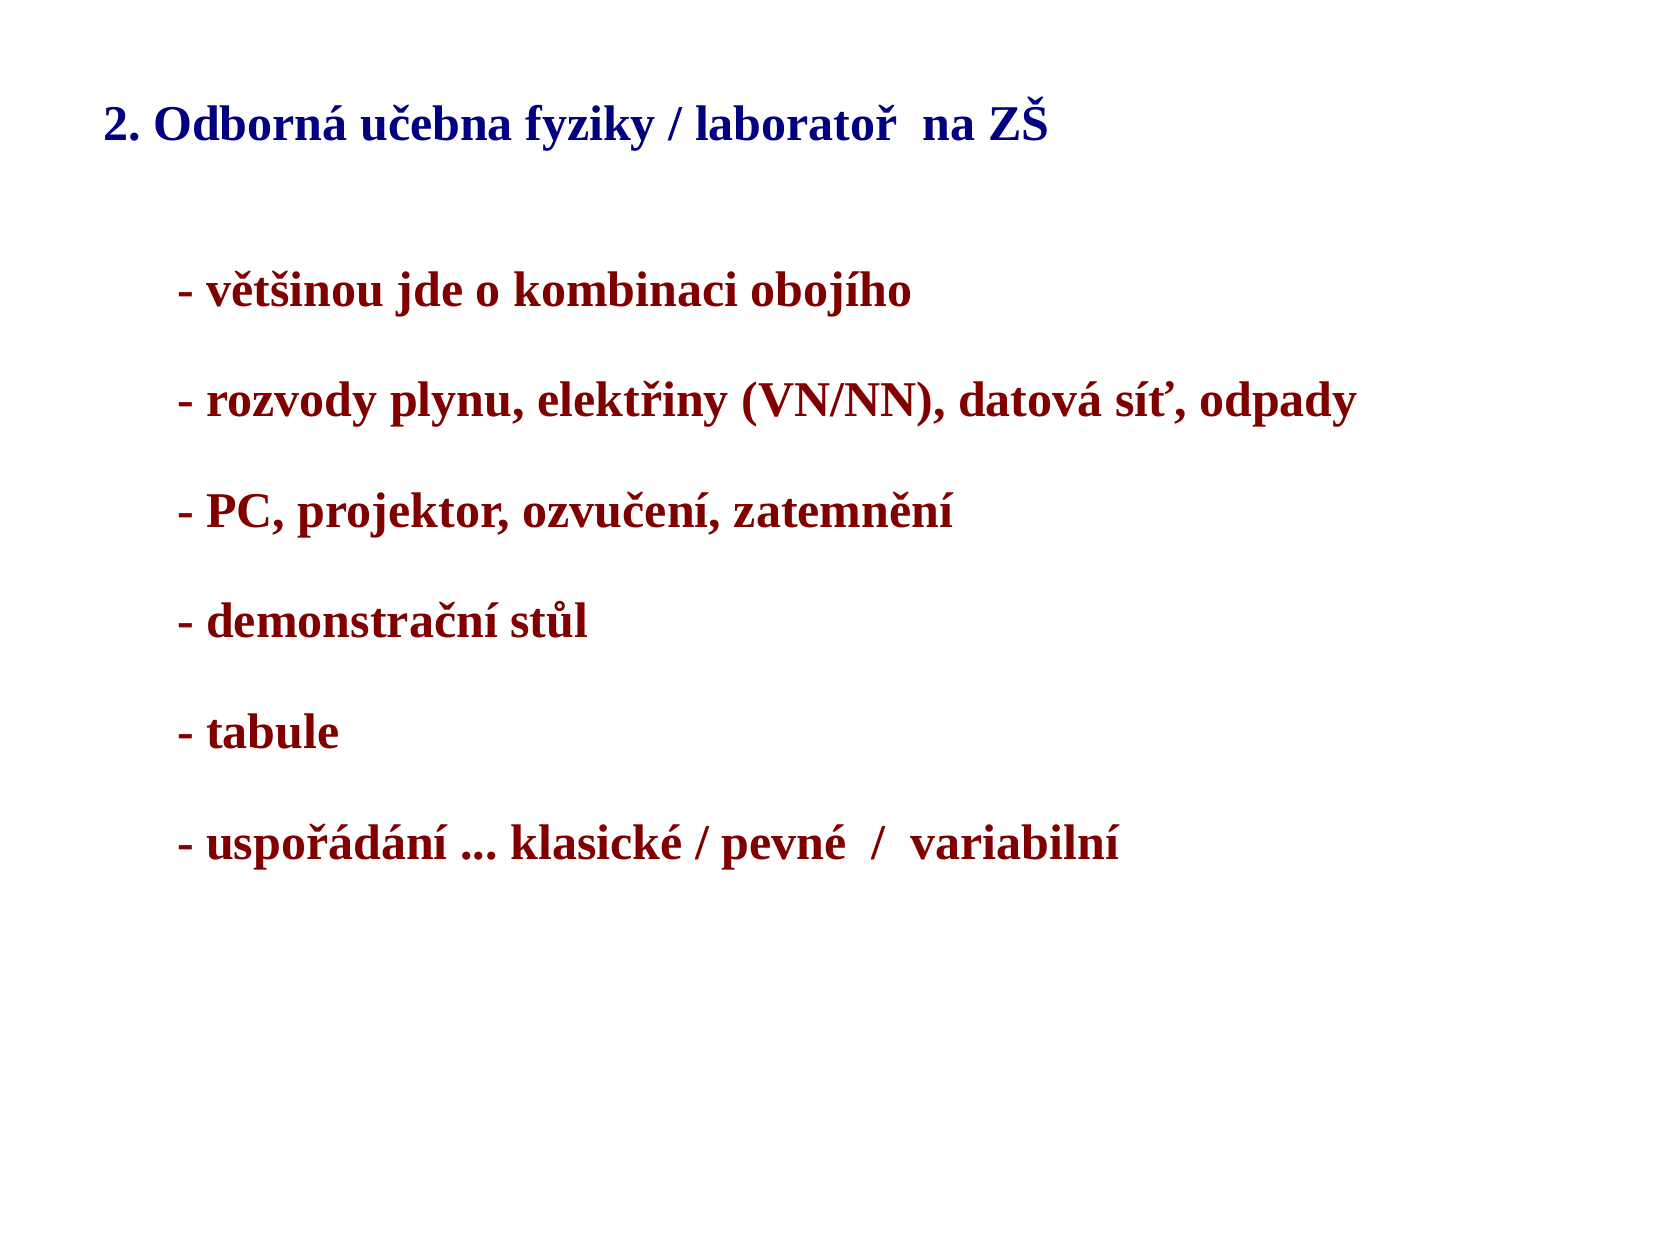

2. Odborná učebna fyziky / laboratoř na ZŠ
	- většinou jde o kombinaci obojího
	- rozvody plynu, elektřiny (VN/NN), datová síť, odpady
	- PC, projektor, ozvučení, zatemnění
	- demonstrační stůl
	- tabule
	- uspořádání ... klasické / pevné / variabilní